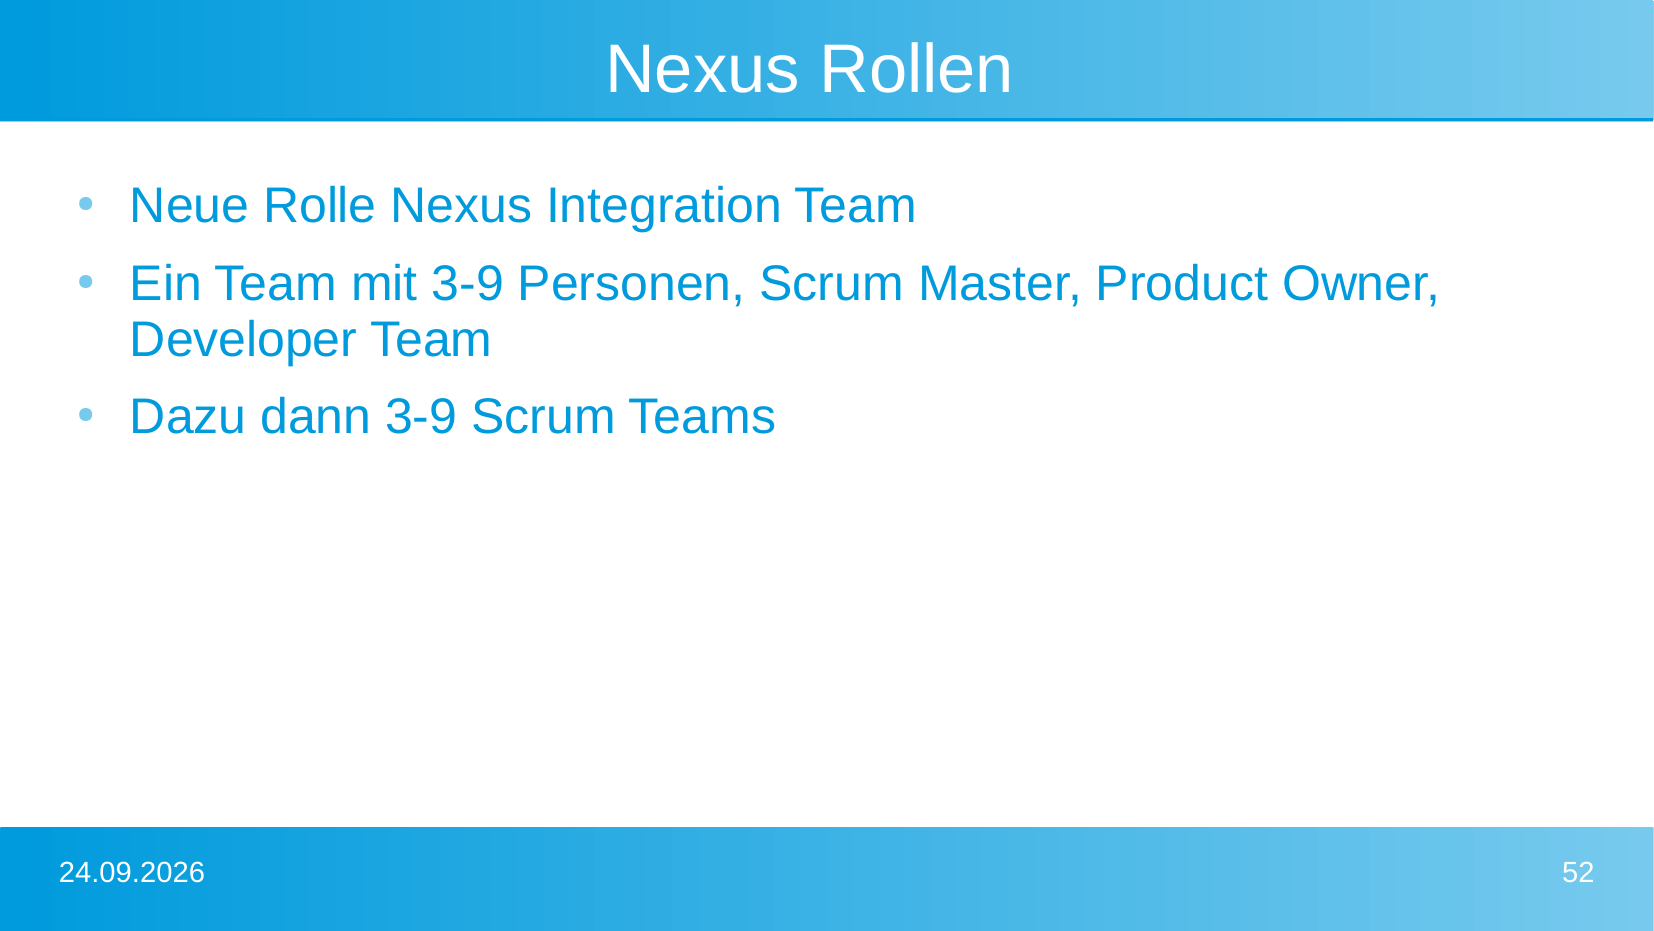

# Nexus Rollen
Neue Rolle Nexus Integration Team
Ein Team mit 3-9 Personen, Scrum Master, Product Owner, Developer Team
Dazu dann 3-9 Scrum Teams
52